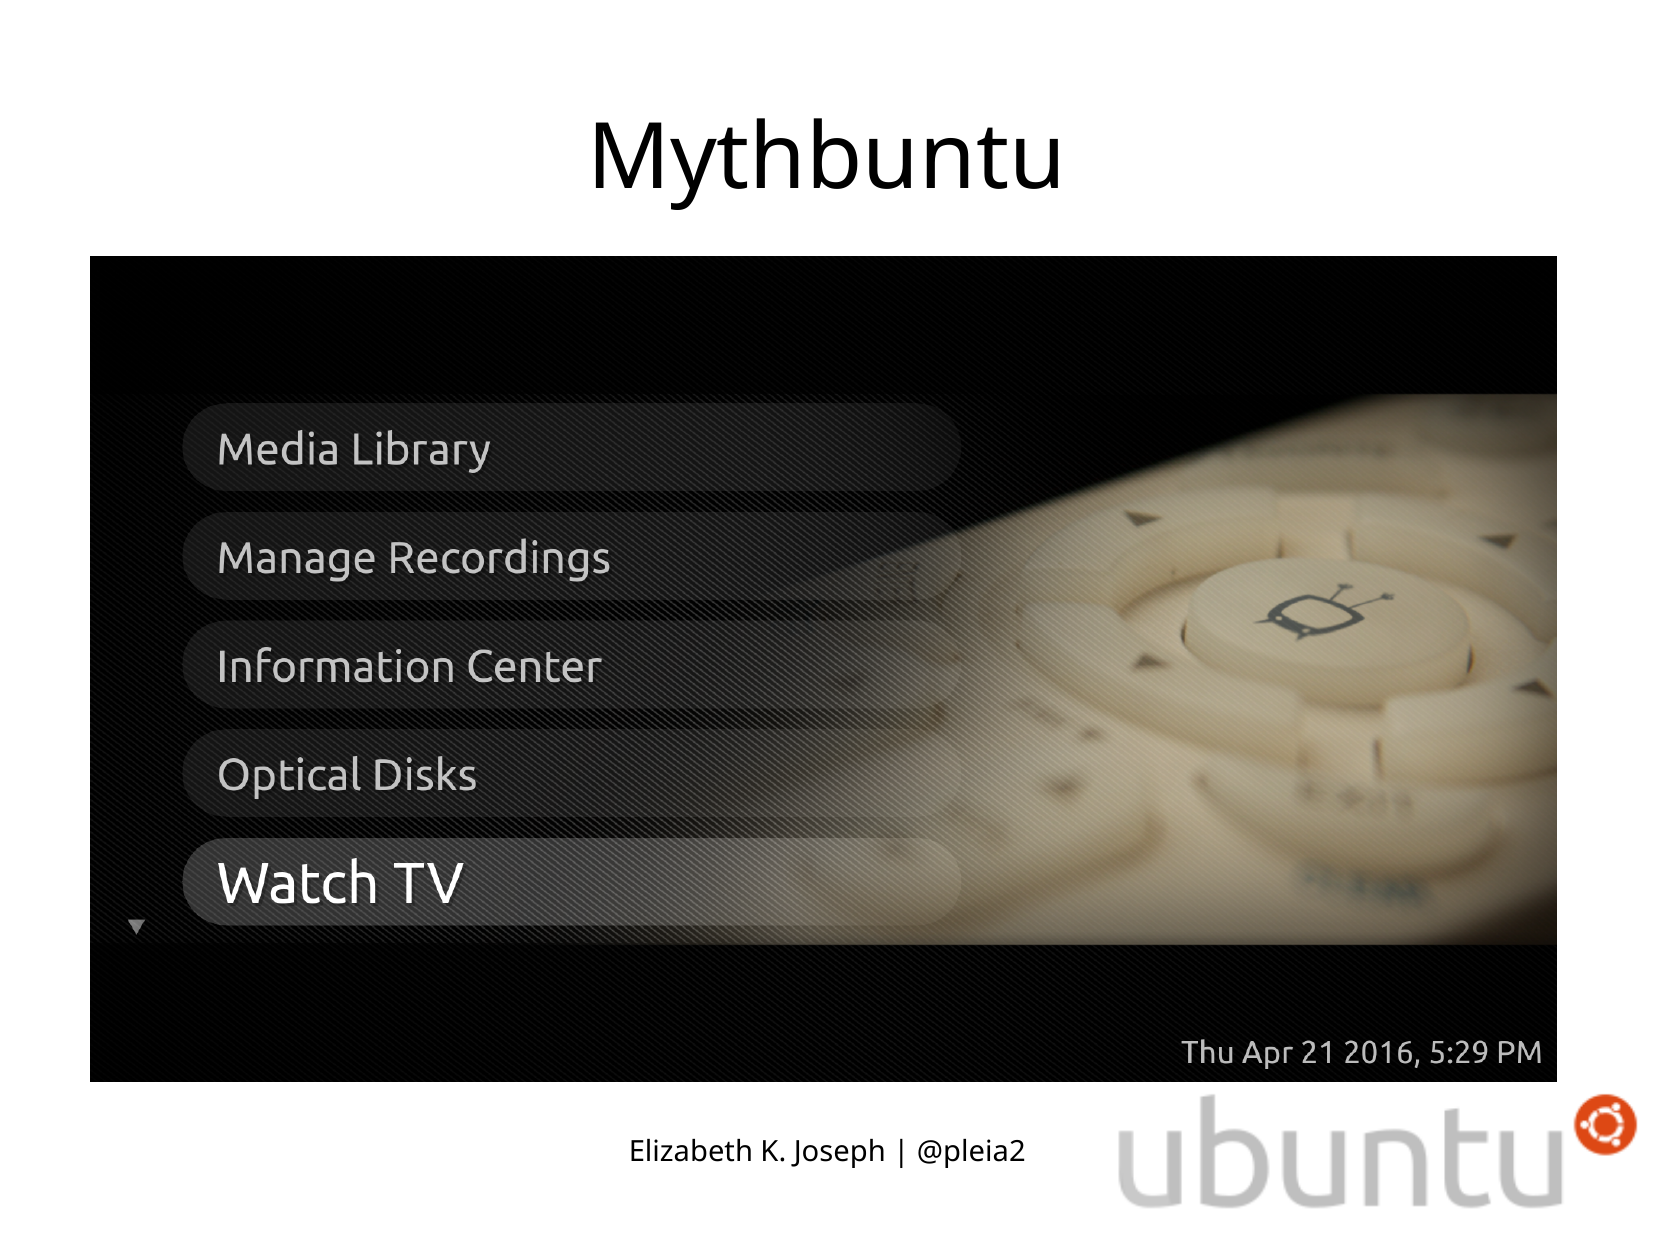

# Mythbuntu
Elizabeth K. Joseph | @pleia2